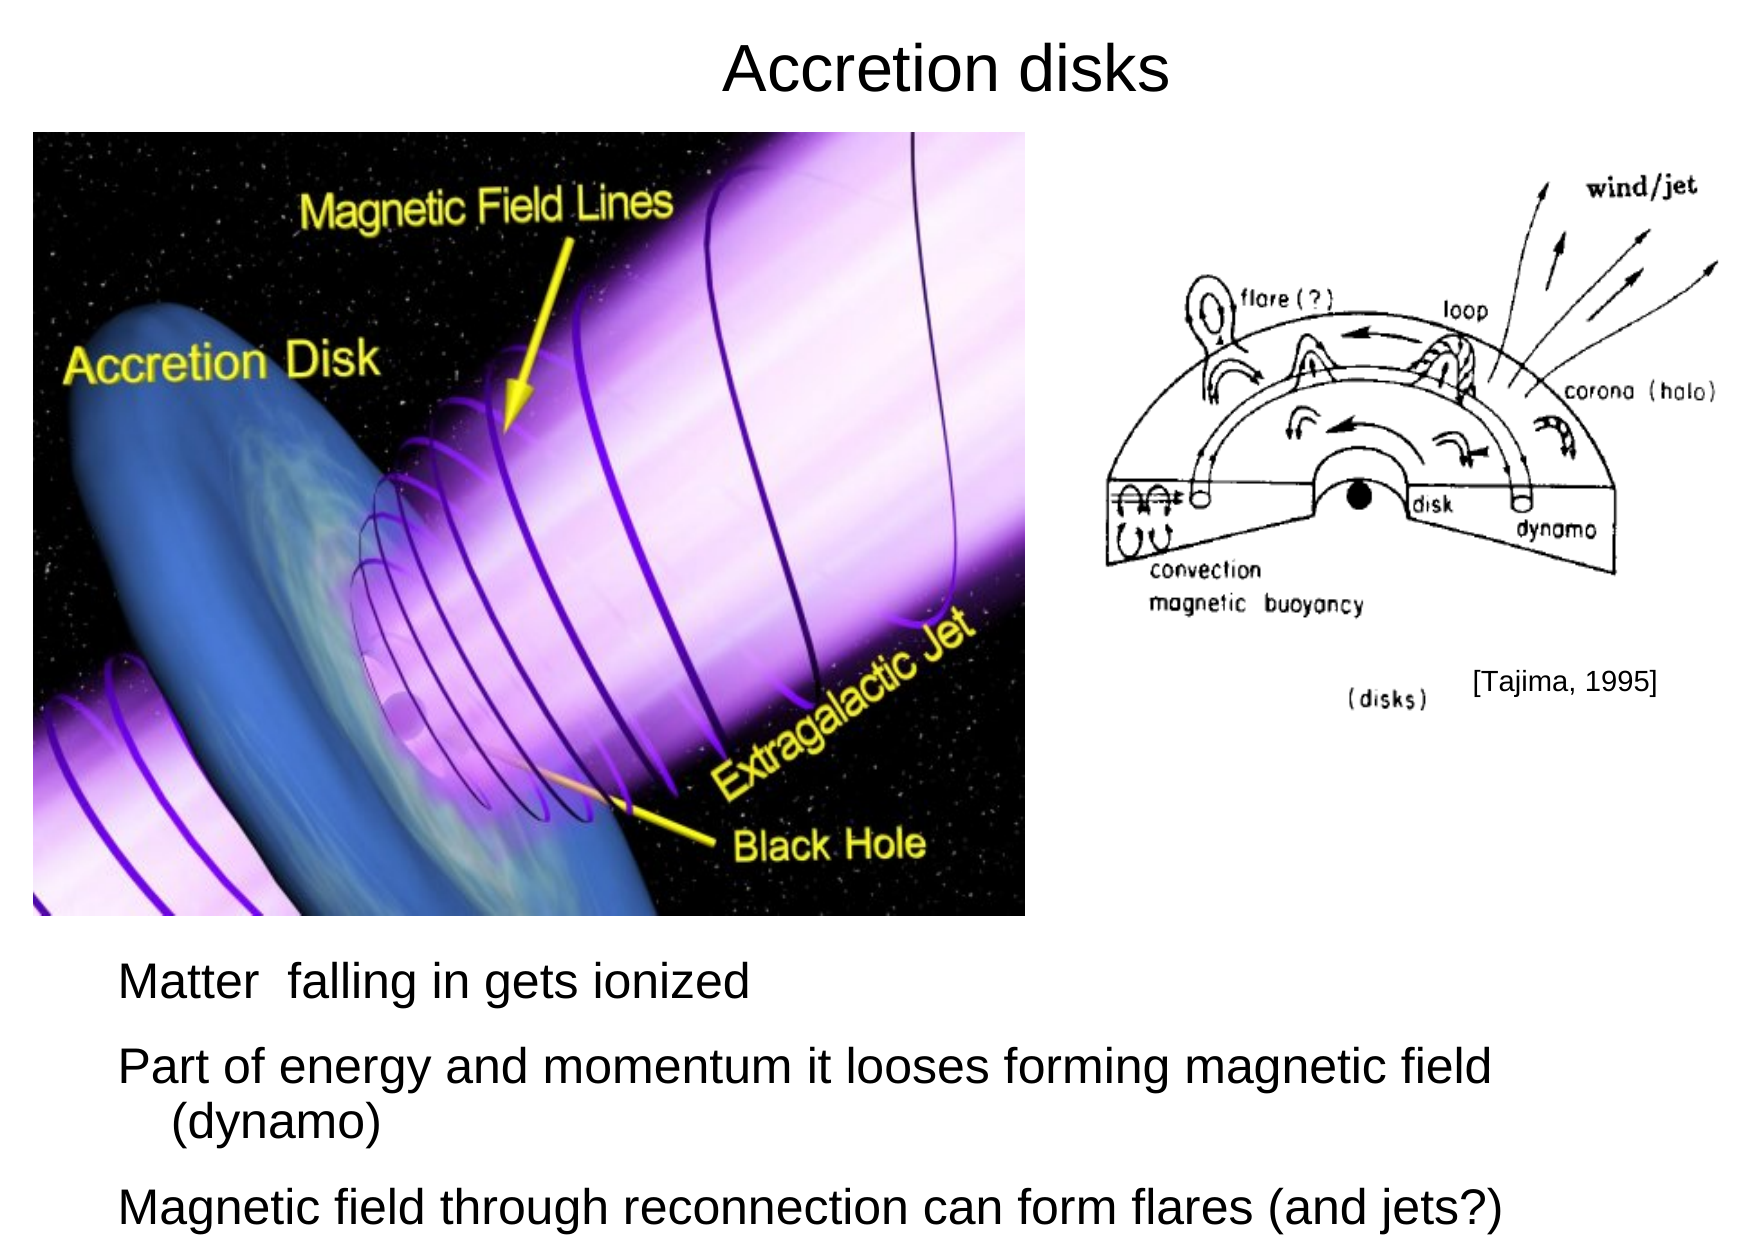

# Accretion disks
[Tajima, 1995]
Matter falling in gets ionized
Part of energy and momentum it looses forming magnetic field (dynamo)
Magnetic field through reconnection can form flares (and jets?)